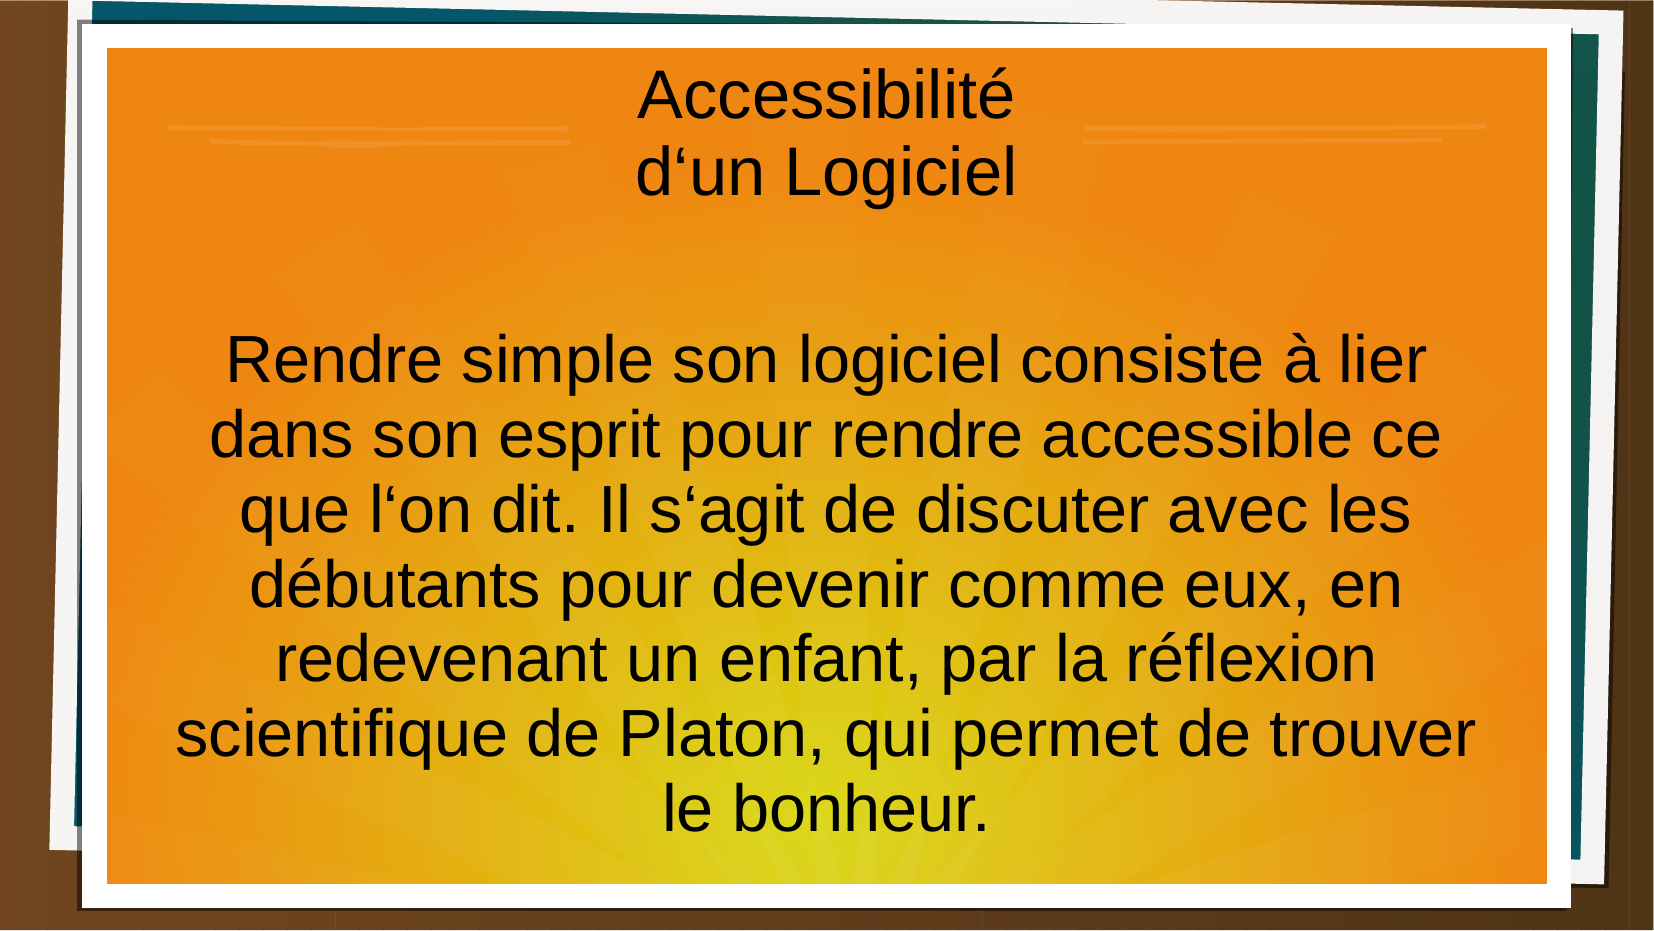

# Accessibilité d‘un Logiciel
Rendre simple son logiciel consiste à lier dans son esprit pour rendre accessible ce que l‘on dit. Il s‘agit de discuter avec les débutants pour devenir comme eux, en redevenant un enfant, par la réflexion scientifique de Platon, qui permet de trouver le bonheur.